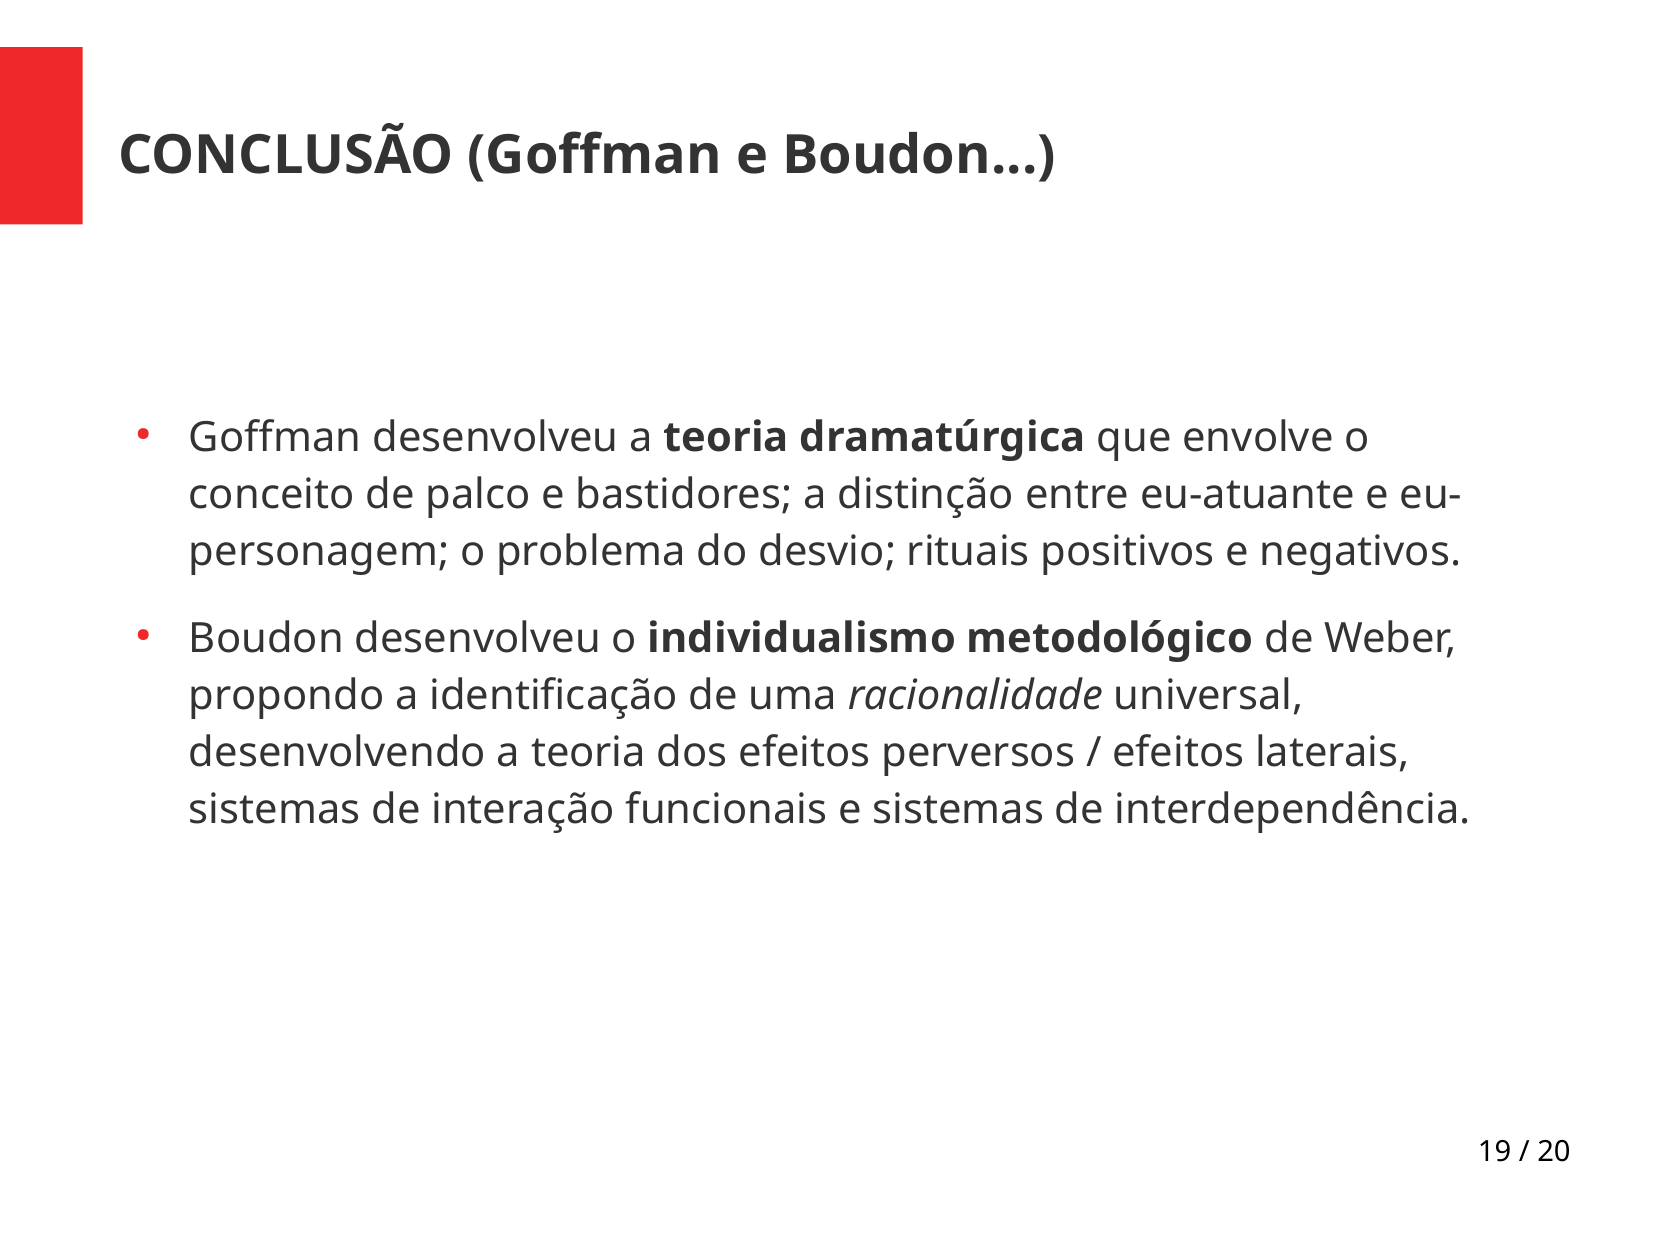

# CONCLUSÃO (Goffman e Boudon...)
Goffman desenvolveu a teoria dramatúrgica que envolve o conceito de palco e bastidores; a distinção entre eu-atuante e eu-personagem; o problema do desvio; rituais positivos e negativos.
Boudon desenvolveu o individualismo metodológico de Weber, propondo a identificação de uma racionalidade universal, desenvolvendo a teoria dos efeitos perversos / efeitos laterais, sistemas de interação funcionais e sistemas de interdependência.
19